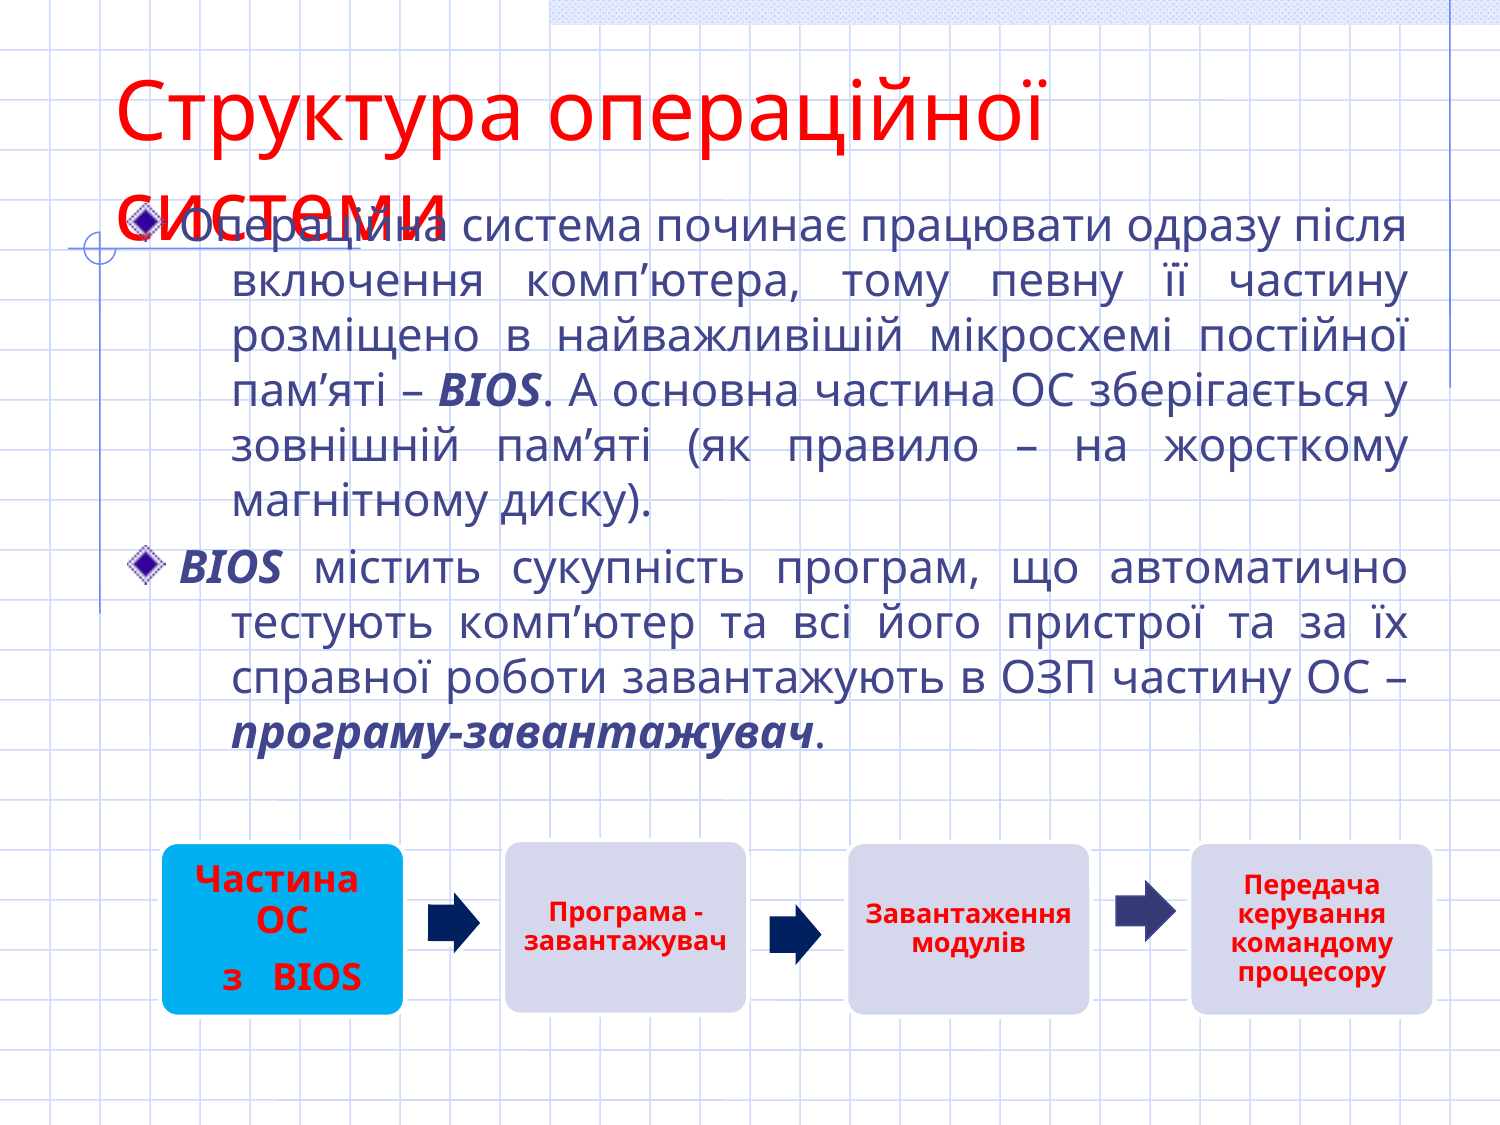

# Структура операційної системи
Операційна система починає працювати одразу після включення комп’ютера, тому певну її частину розміщено в найважливішій мікросхемі постійної пам’яті – BIOS. А основна частина ОС зберігається у зовнішній пам’яті (як правило – на жорсткому магнітному диску).
BIOS містить сукупність програм, що автоматично тестують комп’ютер та всі його пристрої та за їх справної роботи завантажують в ОЗП частину ОС – програму-завантажувач.
Програма -завантажувач
Частина ОС
 з BIOS
Завантаження модулів
Передача керування командому процесору